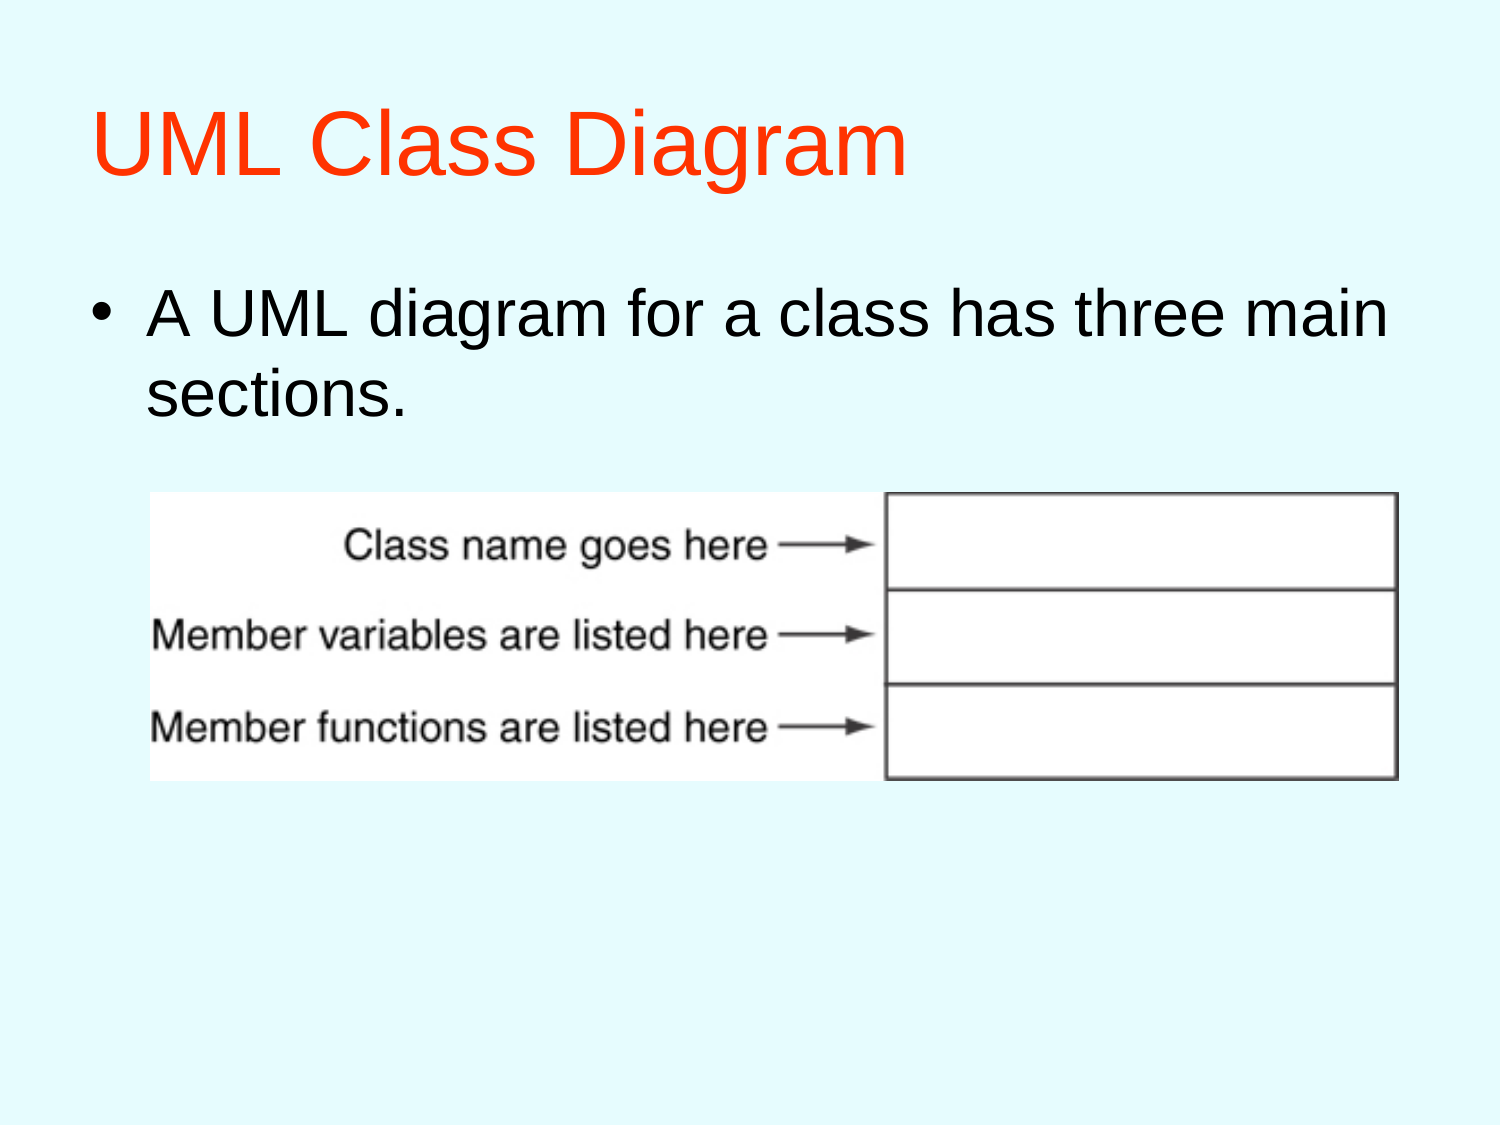

# UML Class Diagram
A UML diagram for a class has three main sections.